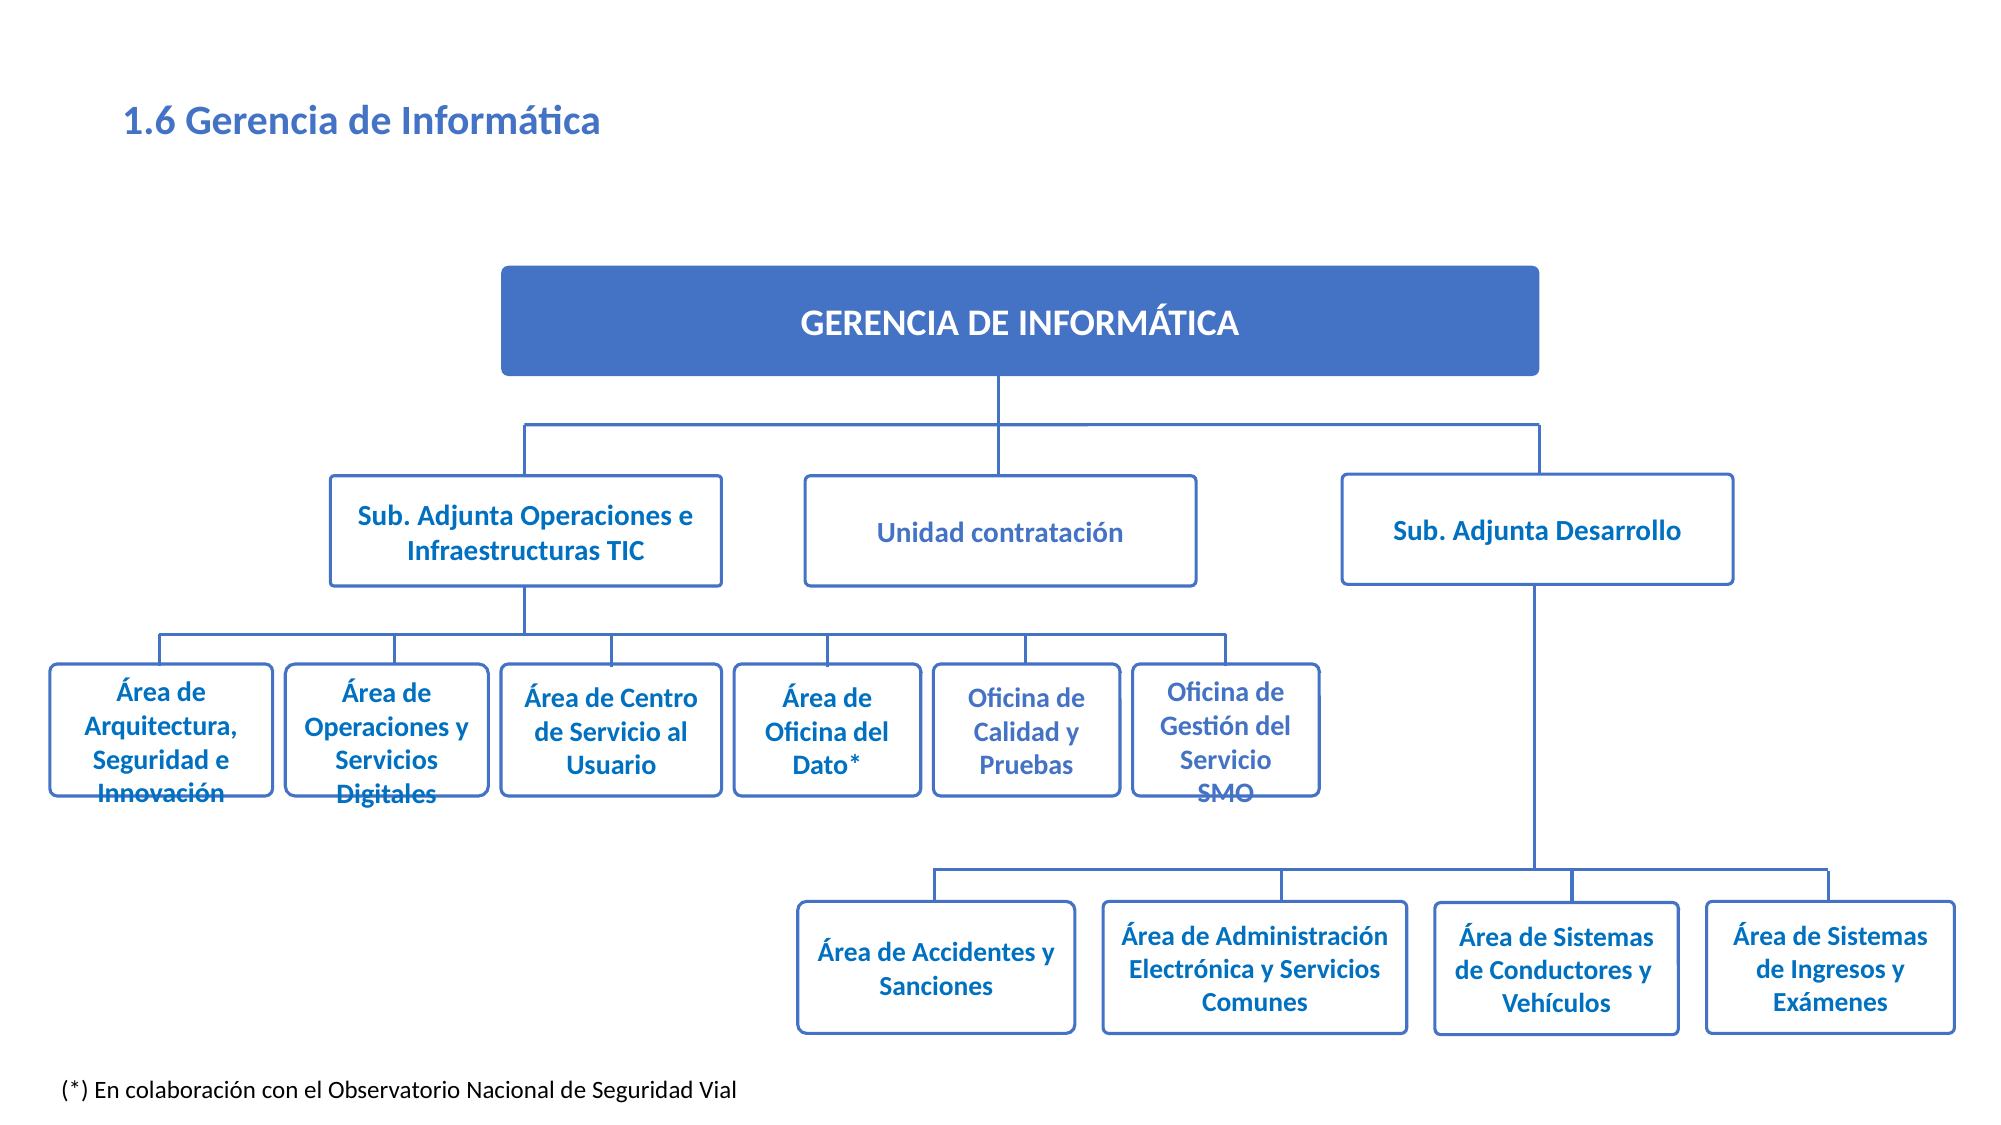

1.6 Gerencia de Informática
GERENCIA DE INFORMÁTICA
Sub. Adjunta Desarrollo
Unidad contratación
Sub. Adjunta Operaciones e Infraestructuras TIC
Área de Arquitectura, Seguridad e Innovación
Área de Operaciones y Servicios Digitales
Área de Centro de Servicio al Usuario
Área de Oficina del Dato*
Oficina de Calidad y Pruebas
Oficina de Gestión del Servicio SMO
Área de Accidentes y Sanciones
Área de Sistemas de Ingresos y Exámenes
Área de Administración Electrónica y Servicios Comunes
Área de Sistemas de Conductores y Vehículos
(*) En colaboración con el Observatorio Nacional de Seguridad Vial